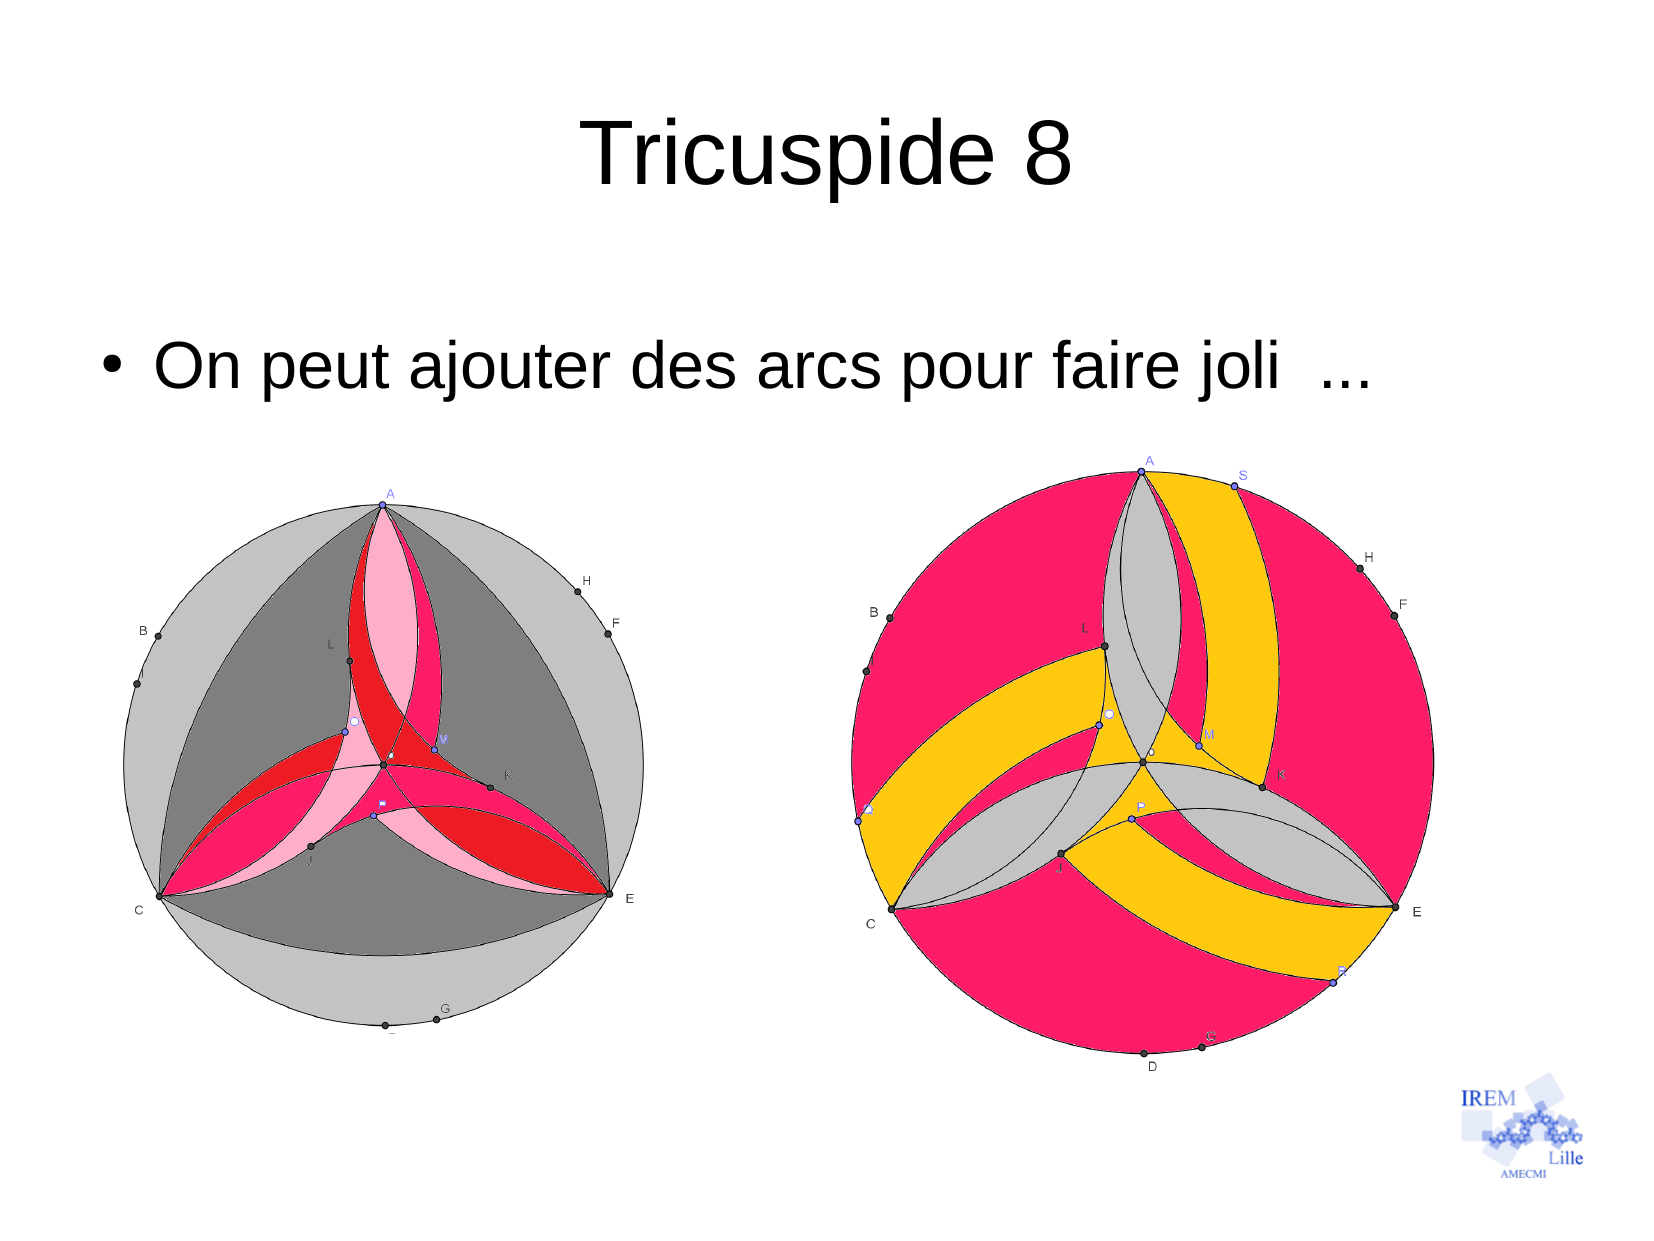

# Tricuspide 8
On peut ajouter des arcs pour faire joli ...